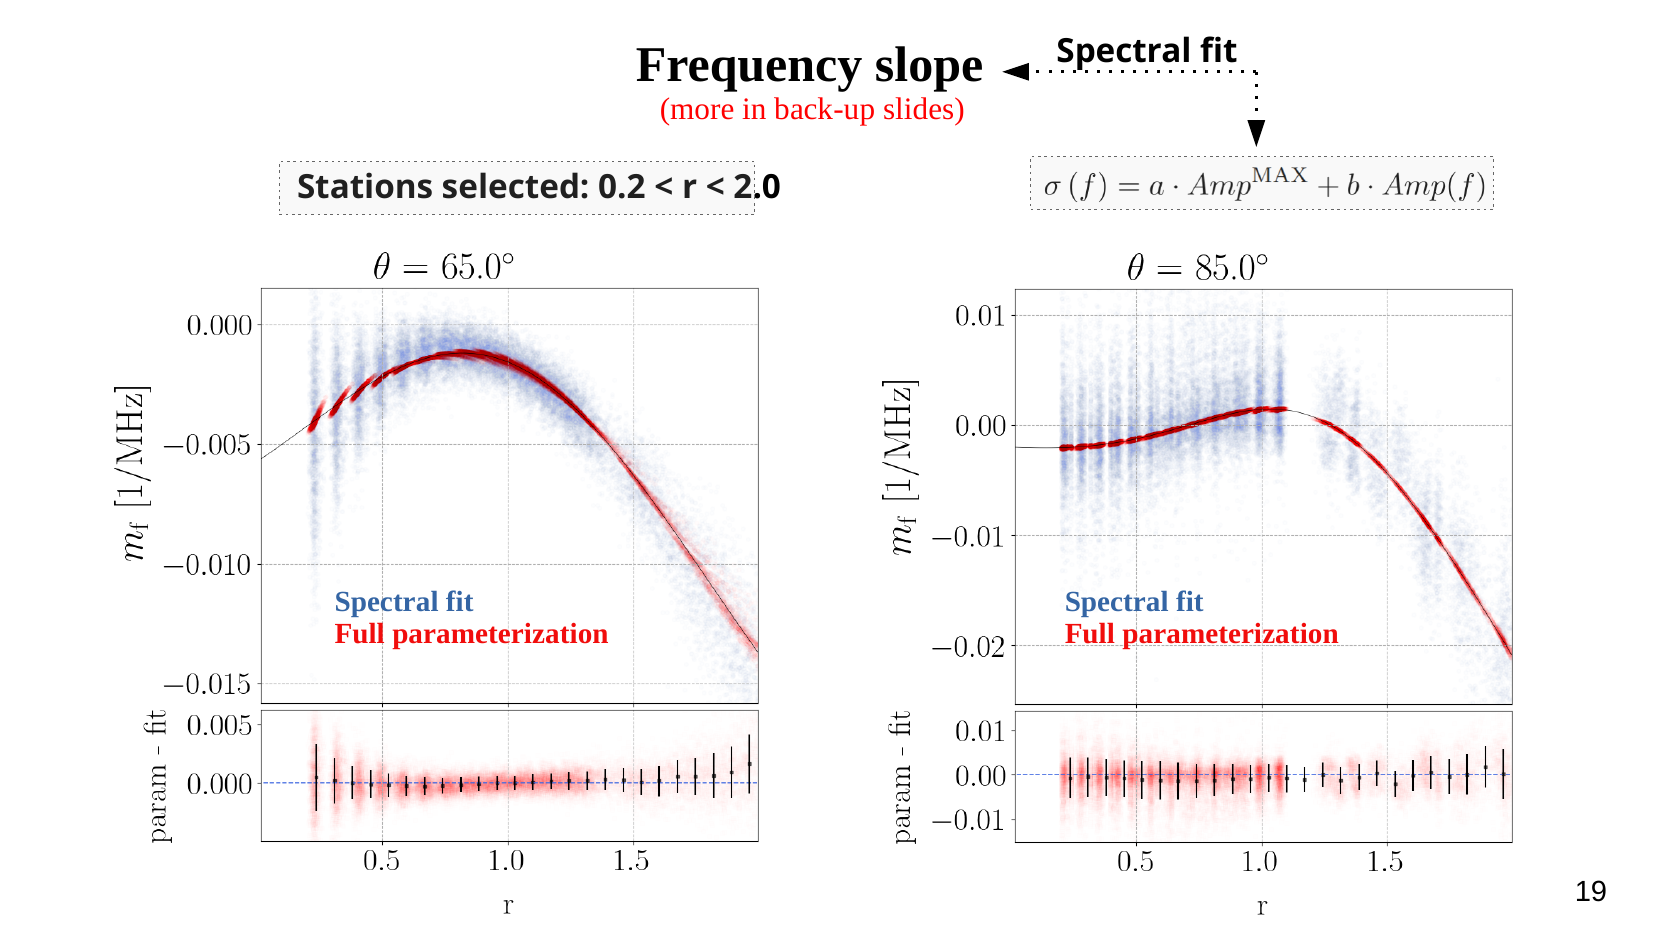

Spectral fit
Frequency slope
(more in back-up slides)
Stations selected: 0.2 < r < 2.0
Spectral fit
Full parameterization
Spectral fit
Full parameterization